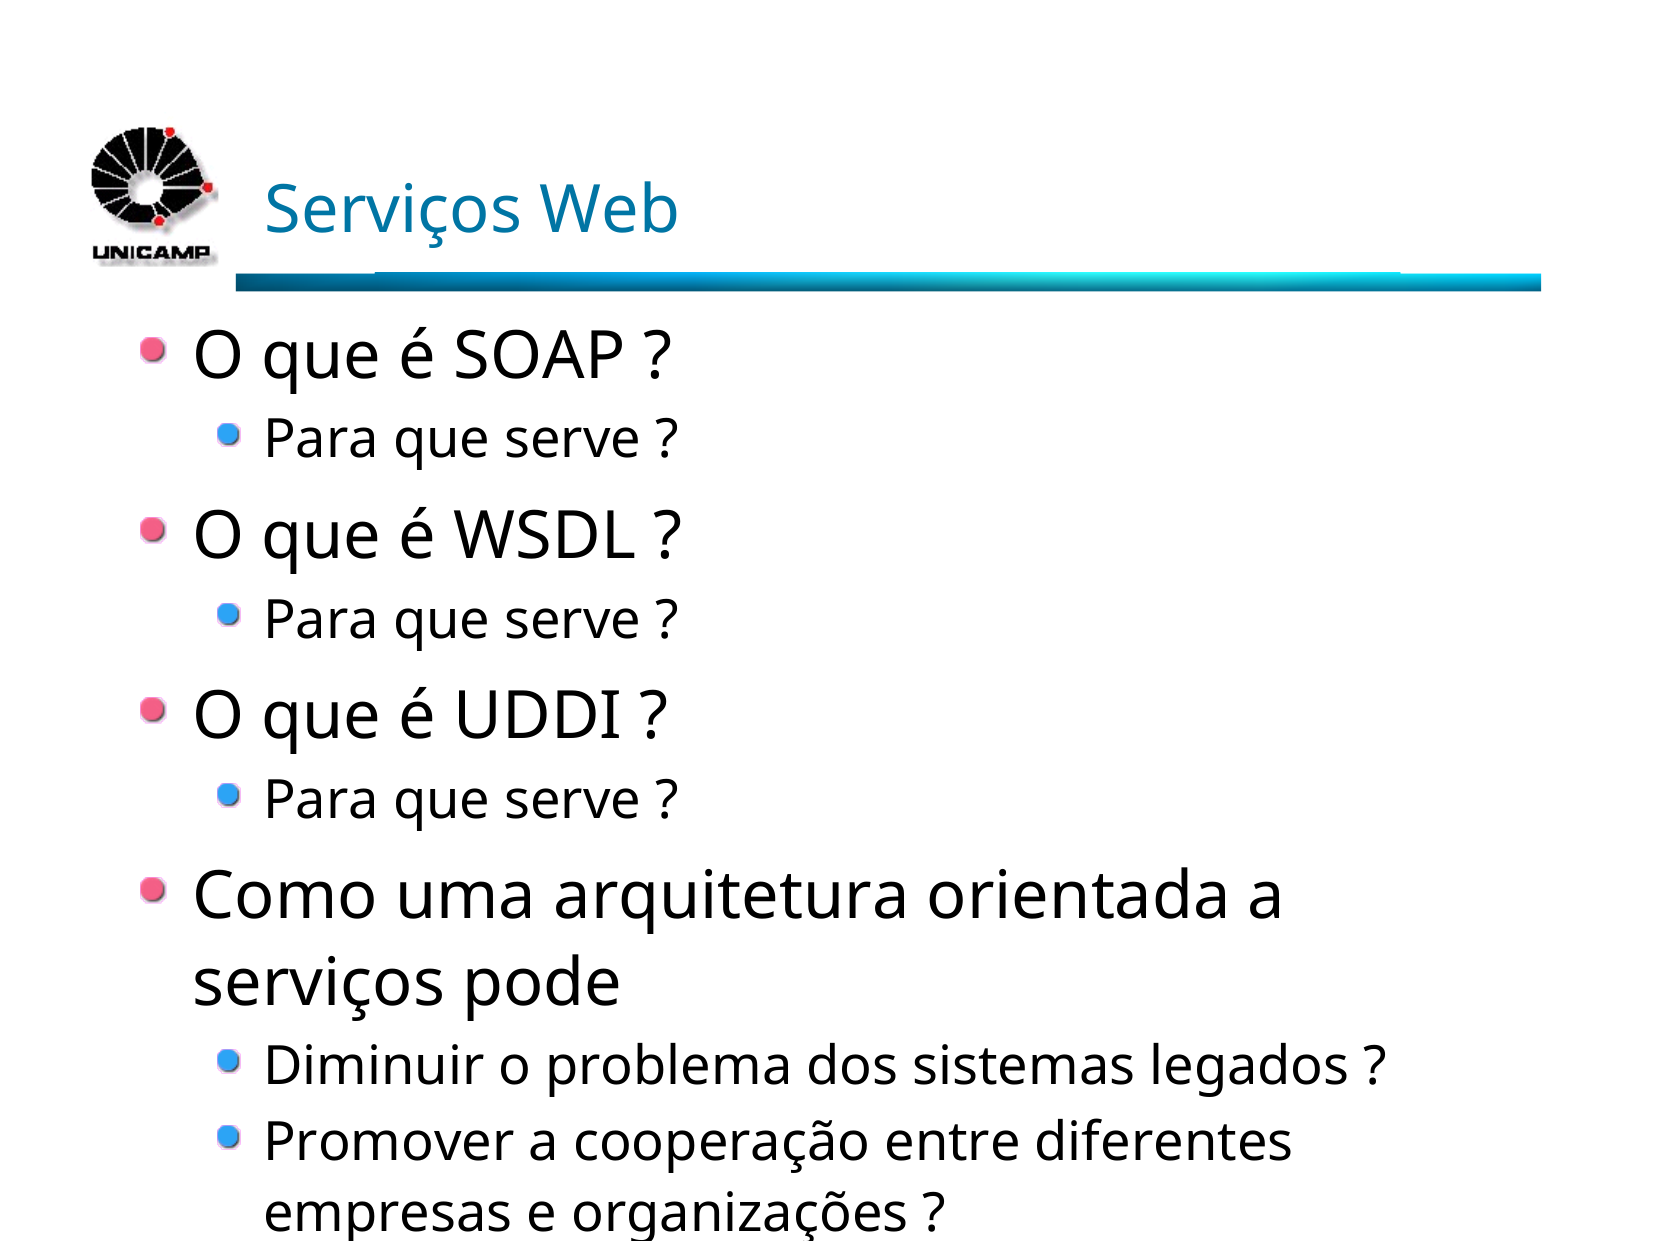

# Serviços Web
O que é SOAP ?
Para que serve ?
O que é WSDL ?
Para que serve ?
O que é UDDI ?
Para que serve ?
Como uma arquitetura orientada a serviços pode
Diminuir o problema dos sistemas legados ?
Promover a cooperação entre diferentes empresas e organizações ?